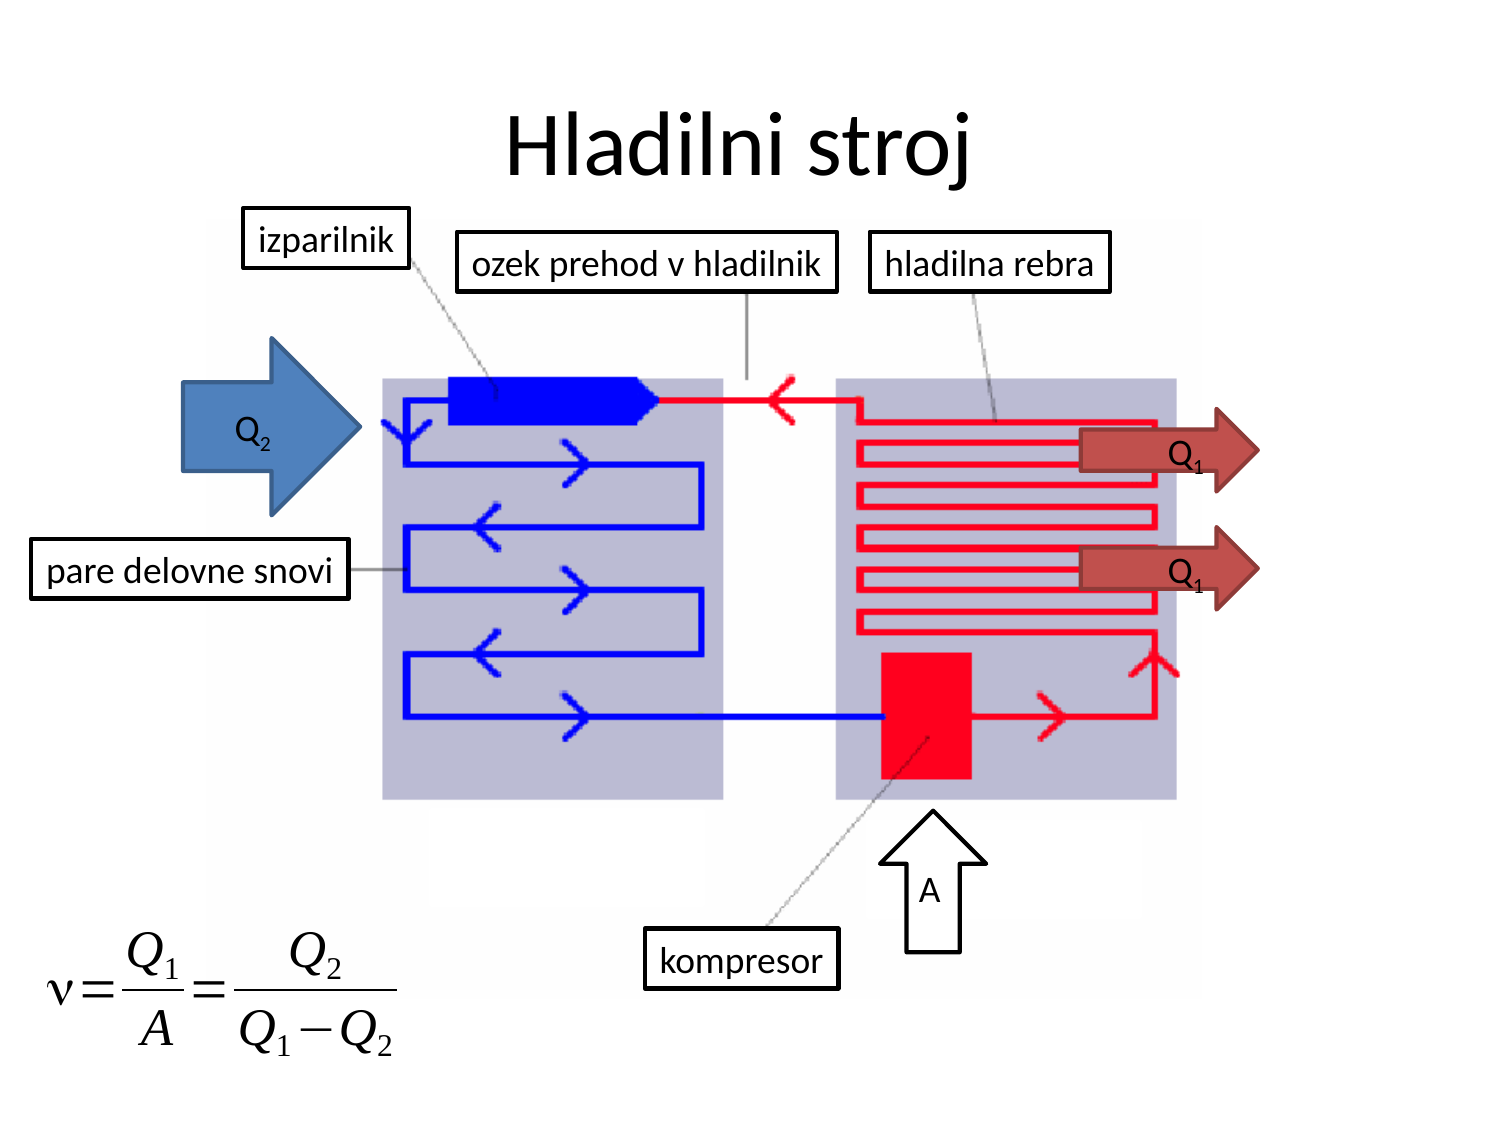

# Hladilni stroj
izparilnik
ozek prehod v hladilnik
hladilna rebra
Q2
Q1
pare delovne snovi
Q1
A
kompresor